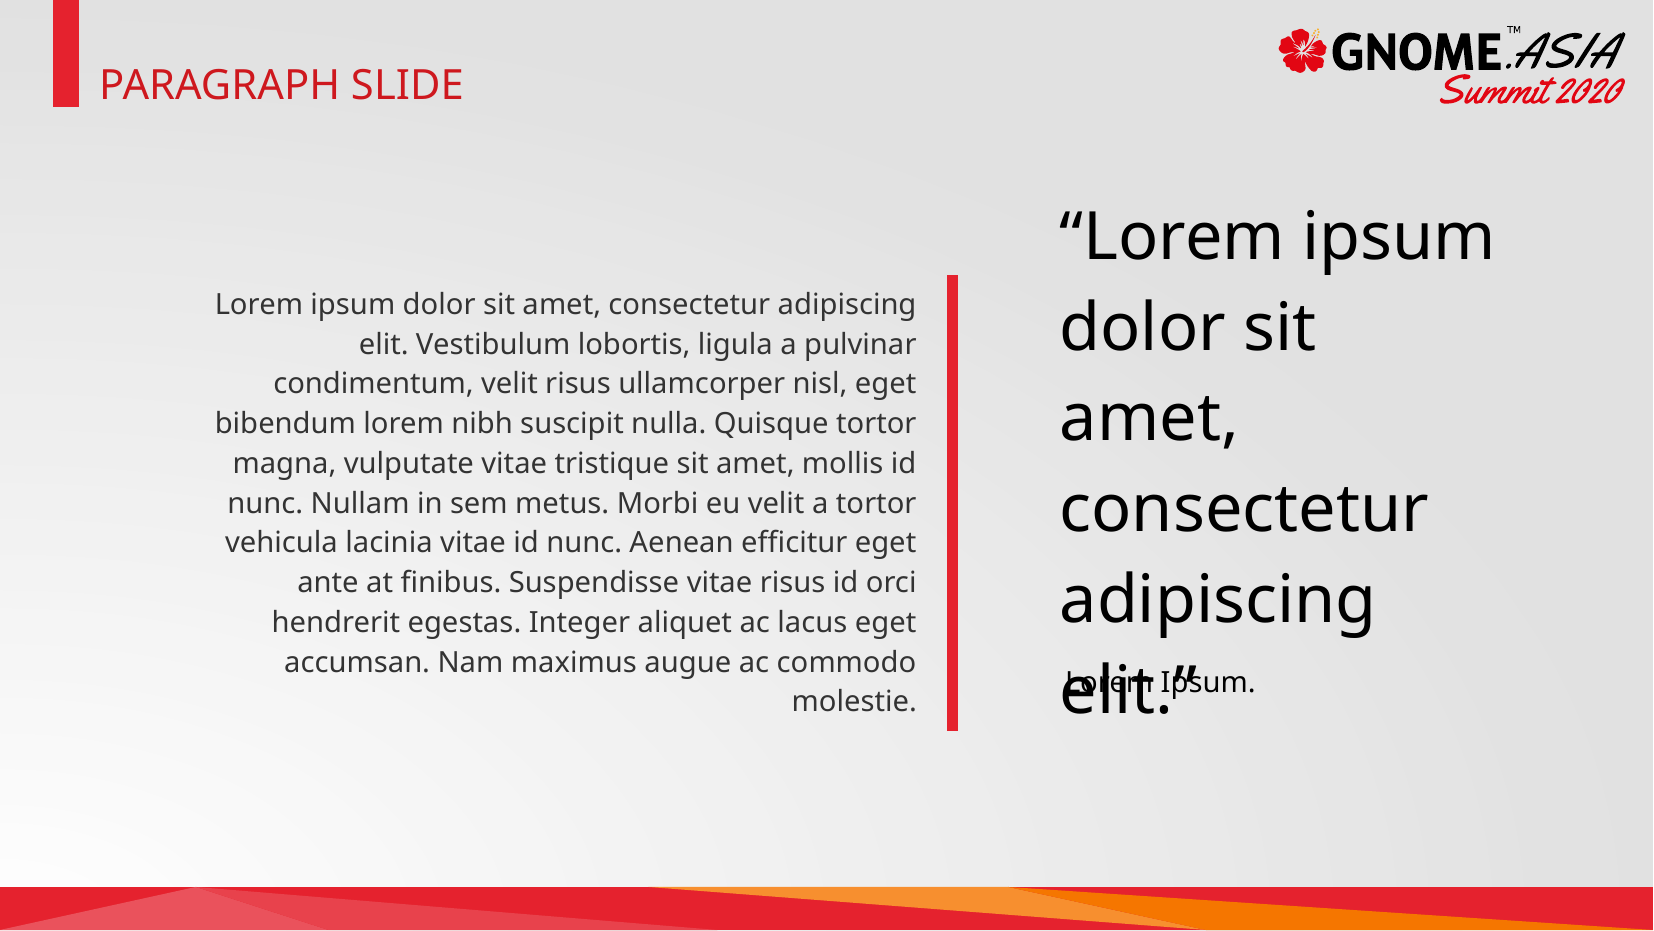

PARAGRAPH SLIDE
# “Lorem ipsum dolor sit amet, consectetur adipiscing elit.”
Lorem ipsum dolor sit amet, consectetur adipiscing elit. Vestibulum lobortis, ligula a pulvinar condimentum, velit risus ullamcorper nisl, eget bibendum lorem nibh suscipit nulla. Quisque tortor magna, vulputate vitae tristique sit amet, mollis id nunc. Nullam in sem metus. Morbi eu velit a tortor vehicula lacinia vitae id nunc. Aenean efficitur eget ante at finibus. Suspendisse vitae risus id orci hendrerit egestas. Integer aliquet ac lacus eget accumsan. Nam maximus augue ac commodo molestie.
Lorem Ipsum.